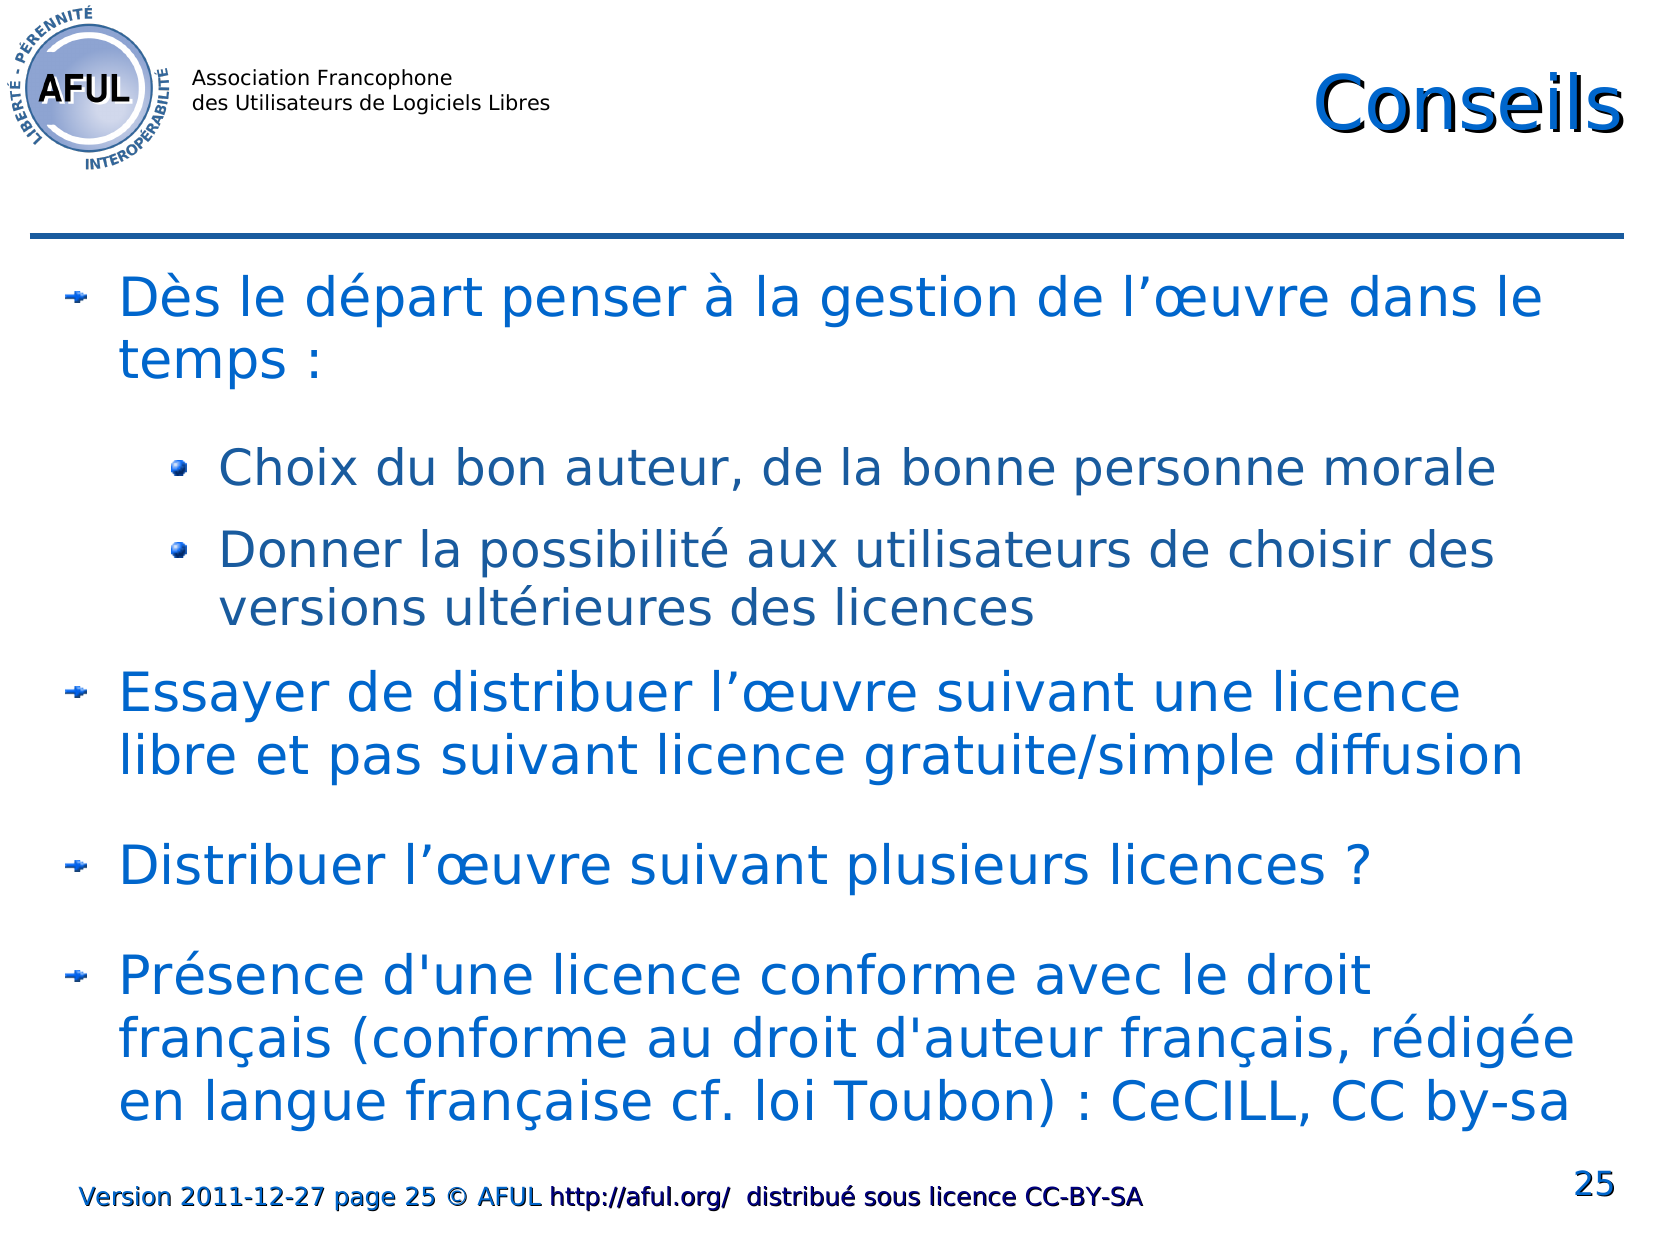

# Conseils
Dès le départ penser à la gestion de l’œuvre dans le temps :
Choix du bon auteur, de la bonne personne morale
Donner la possibilité aux utilisateurs de choisir des versions ultérieures des licences
Essayer de distribuer l’œuvre suivant une licence libre et pas suivant licence gratuite/simple diffusion
Distribuer l’œuvre suivant plusieurs licences ?
Présence d'une licence conforme avec le droit français (conforme au droit d'auteur français, rédigée en langue française cf. loi Toubon) : CeCILL, CC by-sa